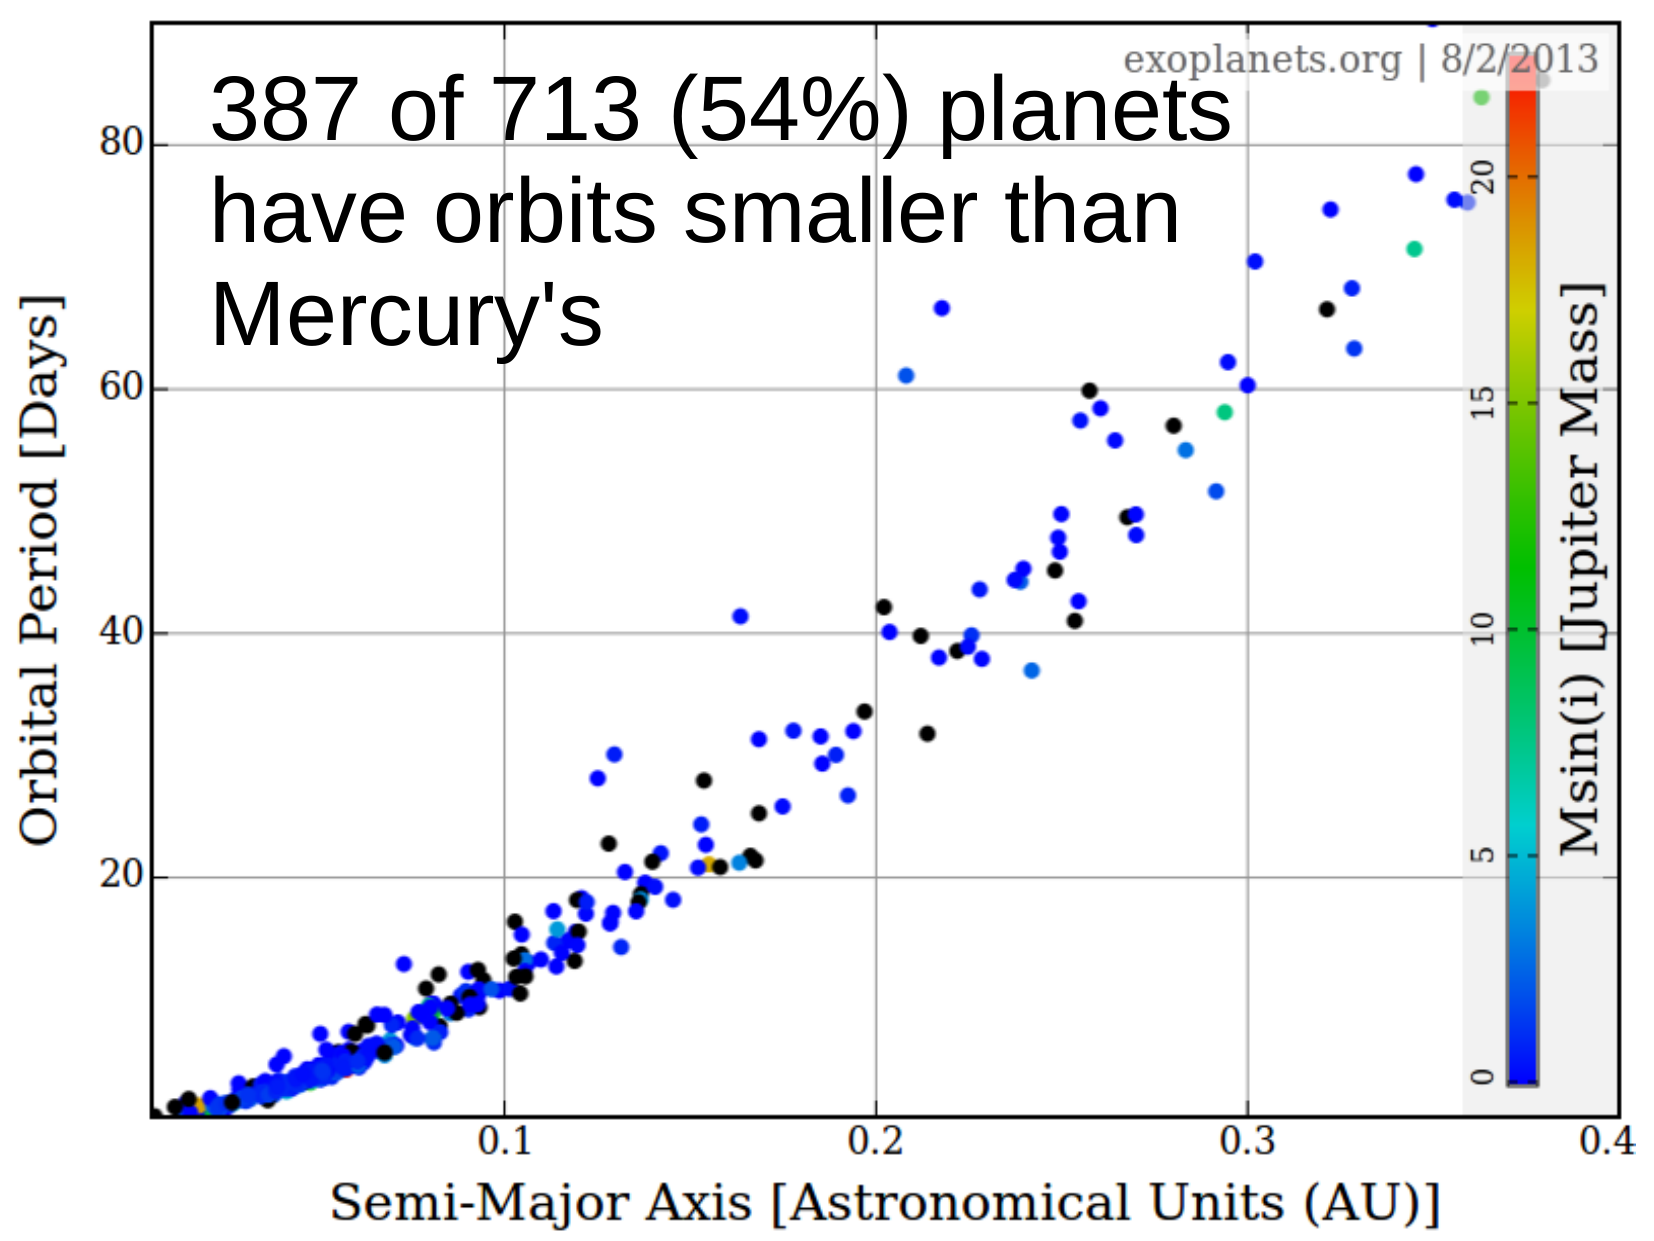

387 of 713 (54%) planets have orbits smaller than Mercury's